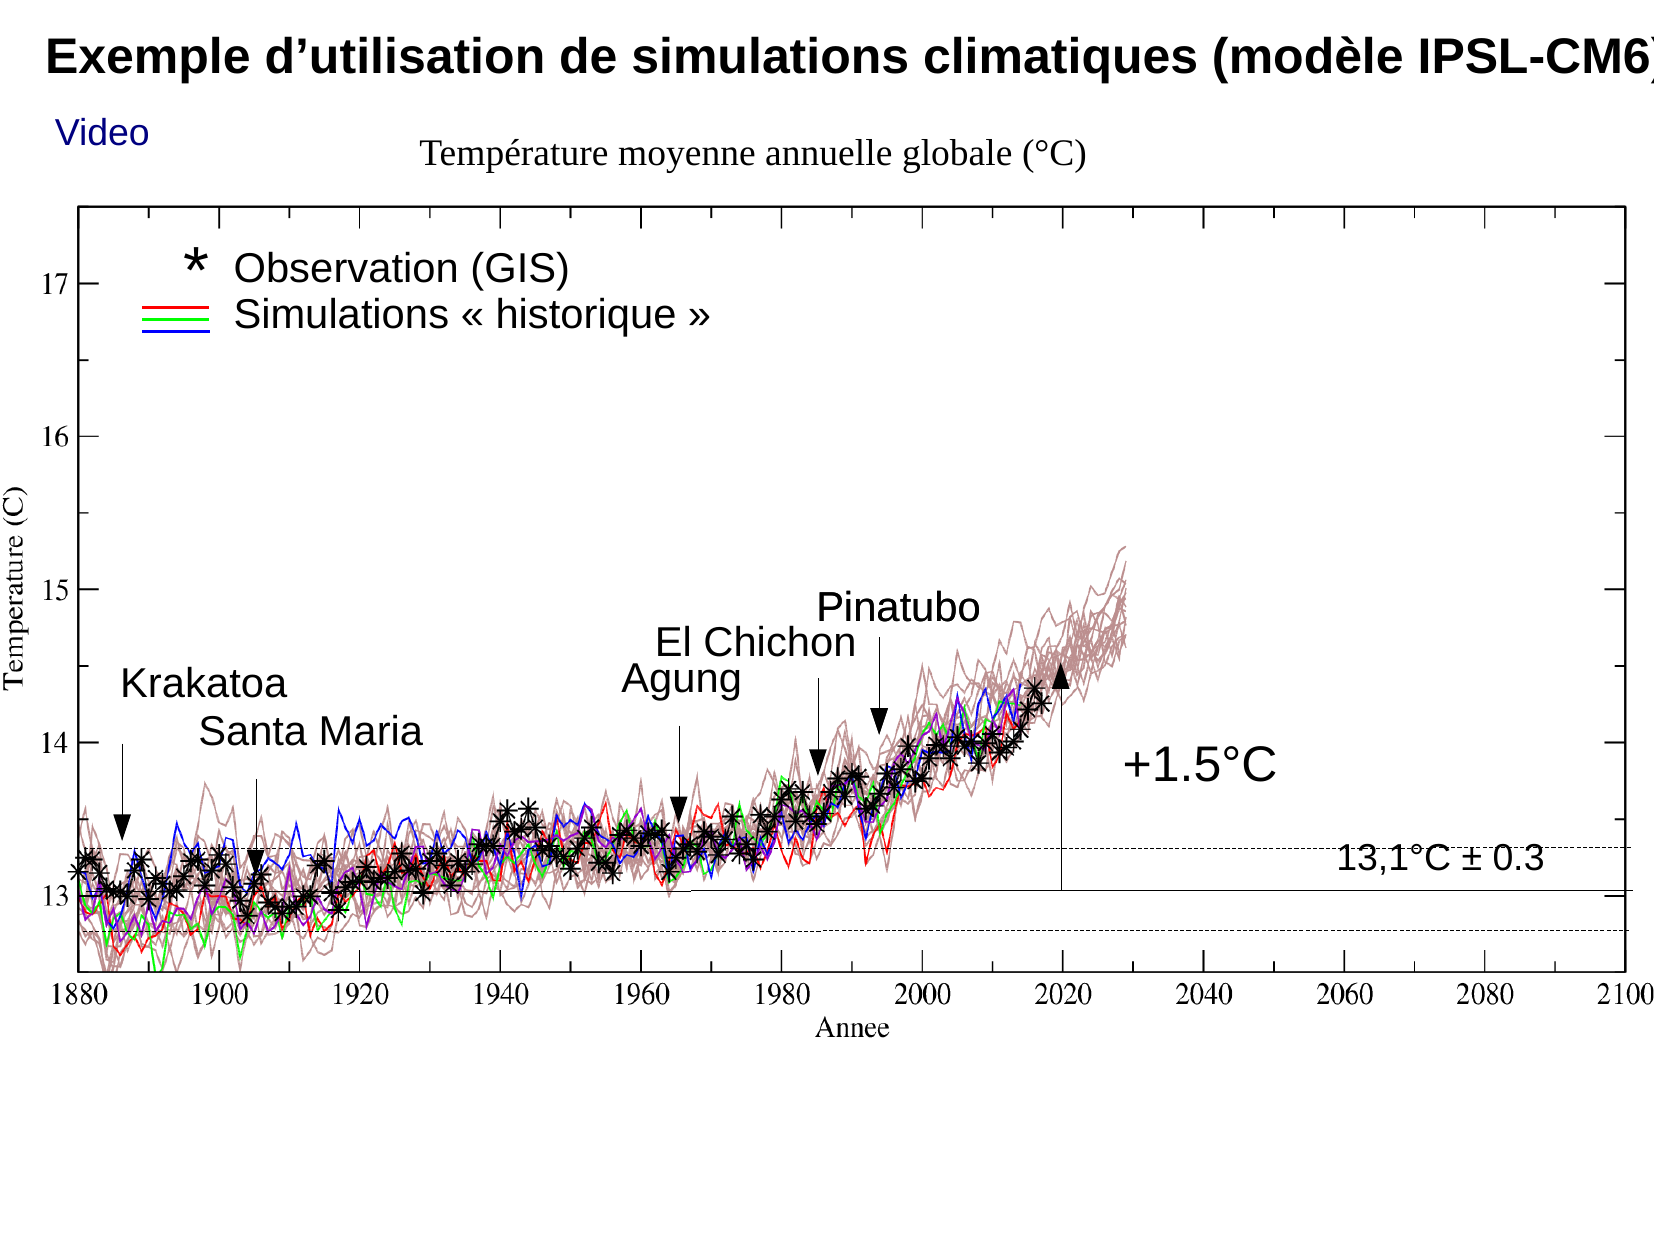

Exemple d’utilisation de simulations climatiques (modèle IPSL-CM6)
Video
Température moyenne annuelle globale (°C)
13,1°C ± 0.3
*
Observation (GIS)
Simulations « historique »
Pinatubo
Pinatubo
El Chichon
Agung
Krakatoa
Santa Maria
+1.5°C